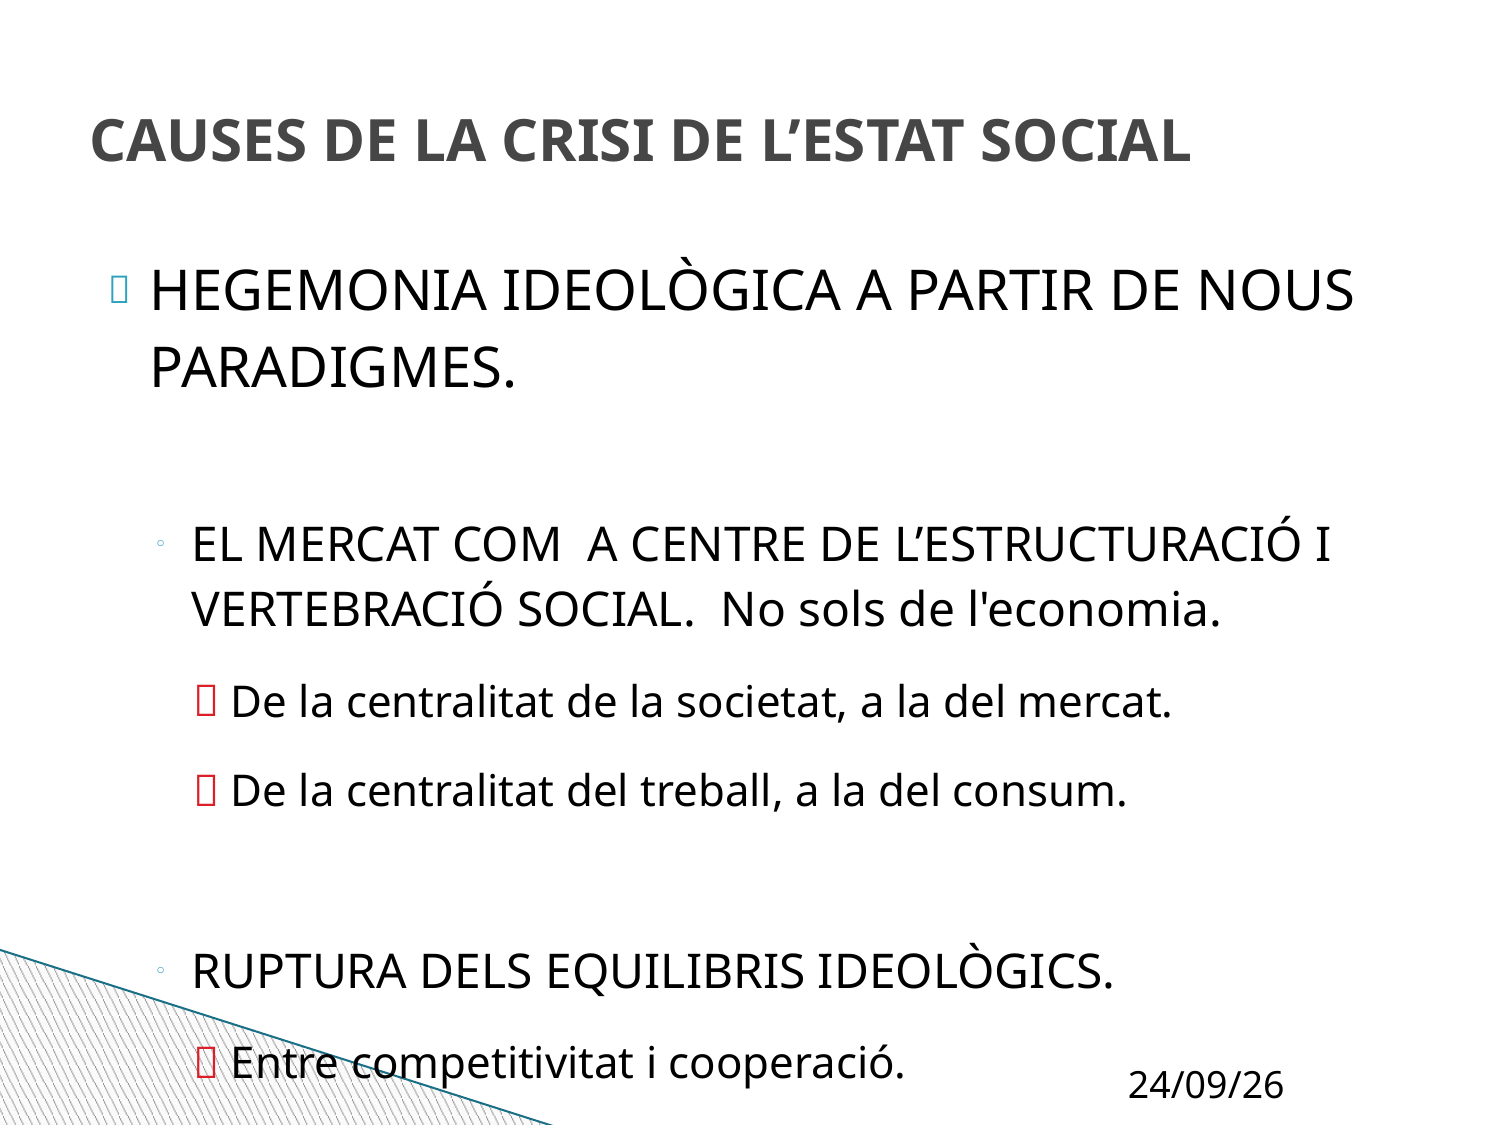

CAUSES DE LA CRISI DE L’ESTAT SOCIAL
# HEGEMONIA IDEOLÒGICA A PARTIR DE NOUS PARADIGMES.
EL MERCAT COM A CENTRE DE L’ESTRUCTURACIÓ I VERTEBRACIÓ SOCIAL. No sols de l'economia.
De la centralitat de la societat, a la del mercat.
De la centralitat del treball, a la del consum.
RUPTURA DELS EQUILIBRIS IDEOLÒGICS.
Entre competitivitat i cooperació.
Entre individualitat i col·lectivitat